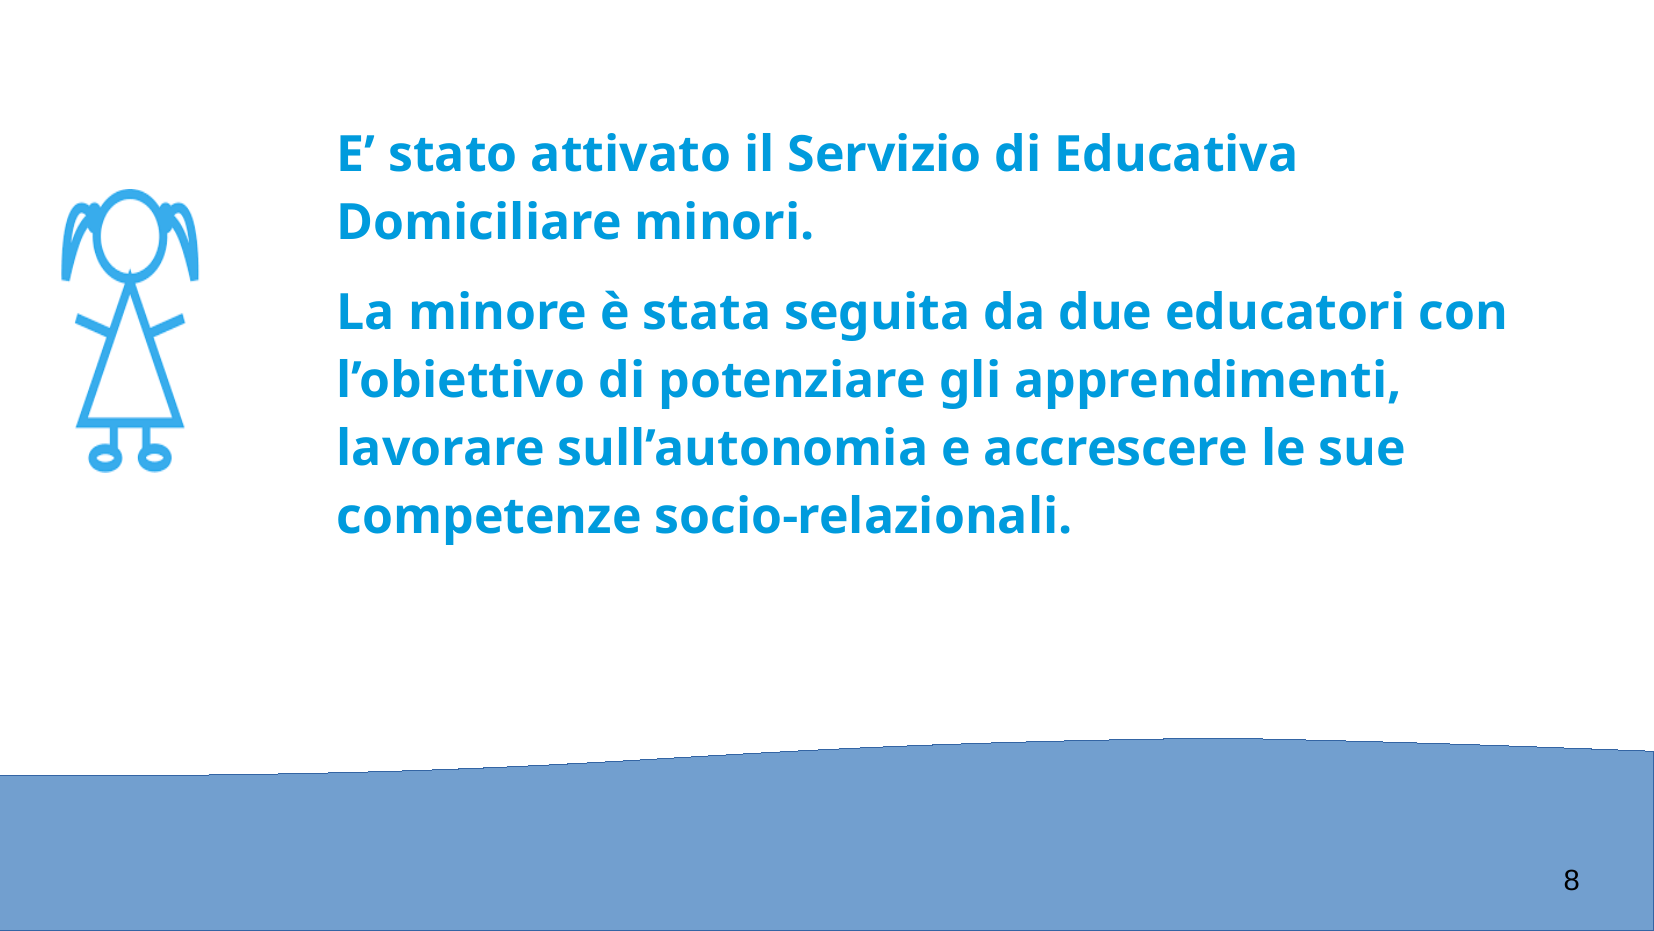

# E’ stato attivato il Servizio di Educativa Domiciliare minori.
La minore è stata seguita da due educatori con l’obiettivo di potenziare gli apprendimenti, lavorare sull’autonomia e accrescere le sue competenze socio-relazionali.